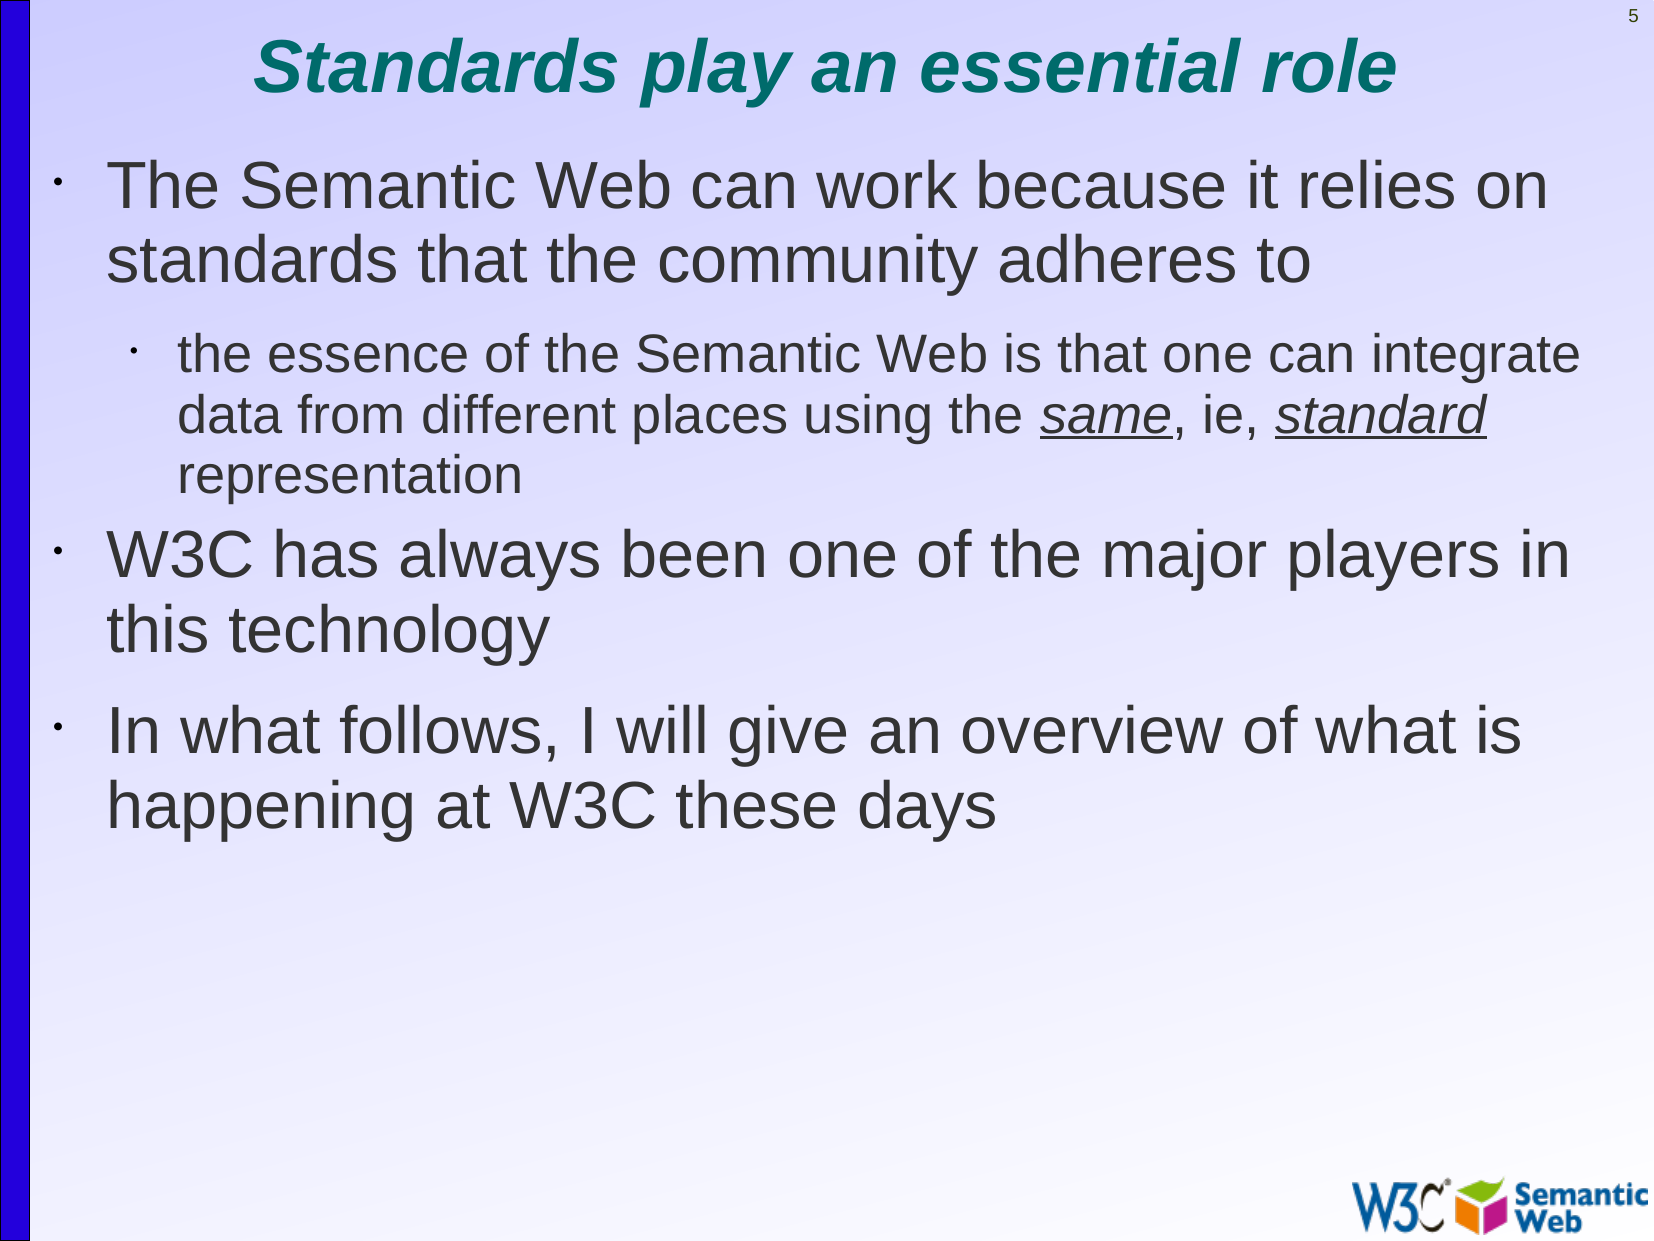

# Standards play an essential role
The Semantic Web can work because it relies on standards that the community adheres to
the essence of the Semantic Web is that one can integrate data from different places using the same, ie, standard representation
W3C has always been one of the major players in this technology
In what follows, I will give an overview of what is happening at W3C these days